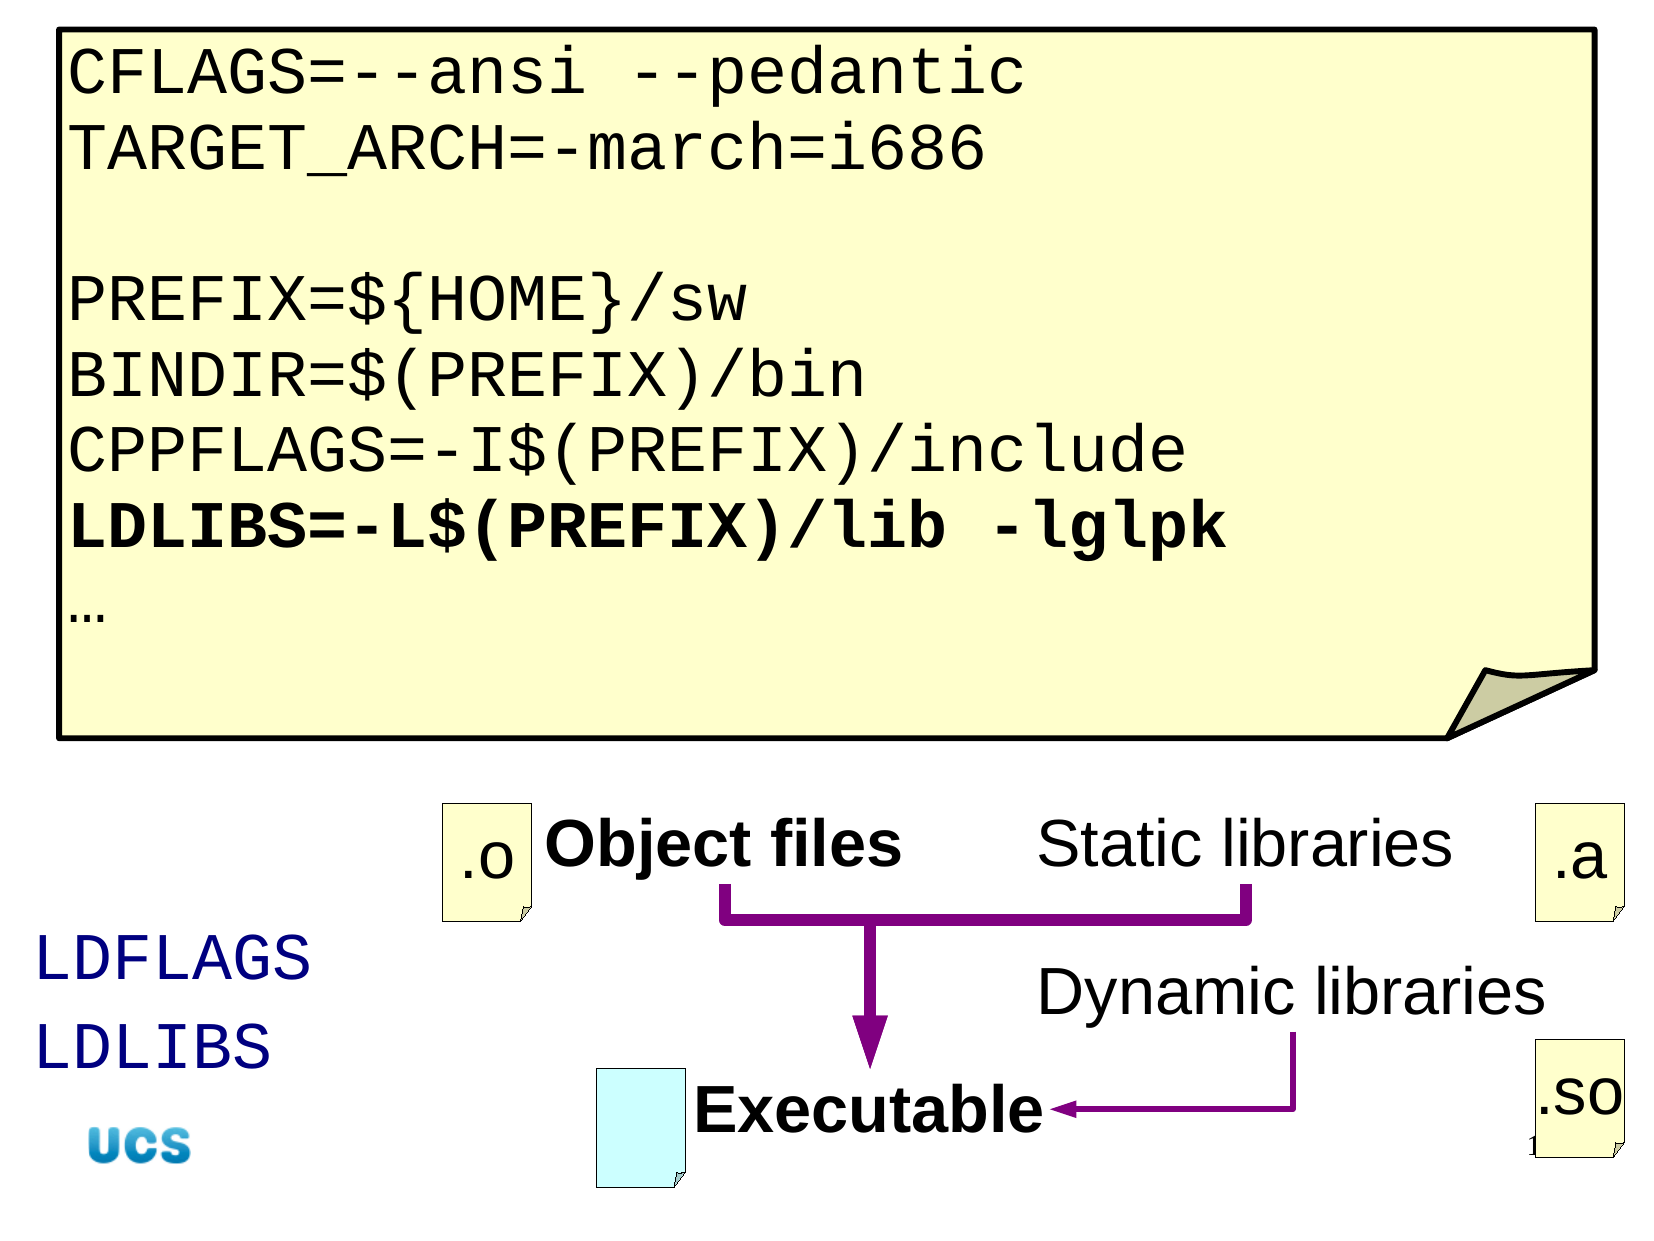

CFLAGS=--ansi --pedantic
TARGET_ARCH=-march=i686
PREFIX=${HOME}/sw
BINDIR=$(PREFIX)/bin
CPPFLAGS=-I$(PREFIX)/include
LDLIBS=-L$(PREFIX)/lib -lglpk
…
.o
Object files
Static libraries
.a
LDFLAGS
Dynamic libraries
LDLIBS
.so
Executable
100